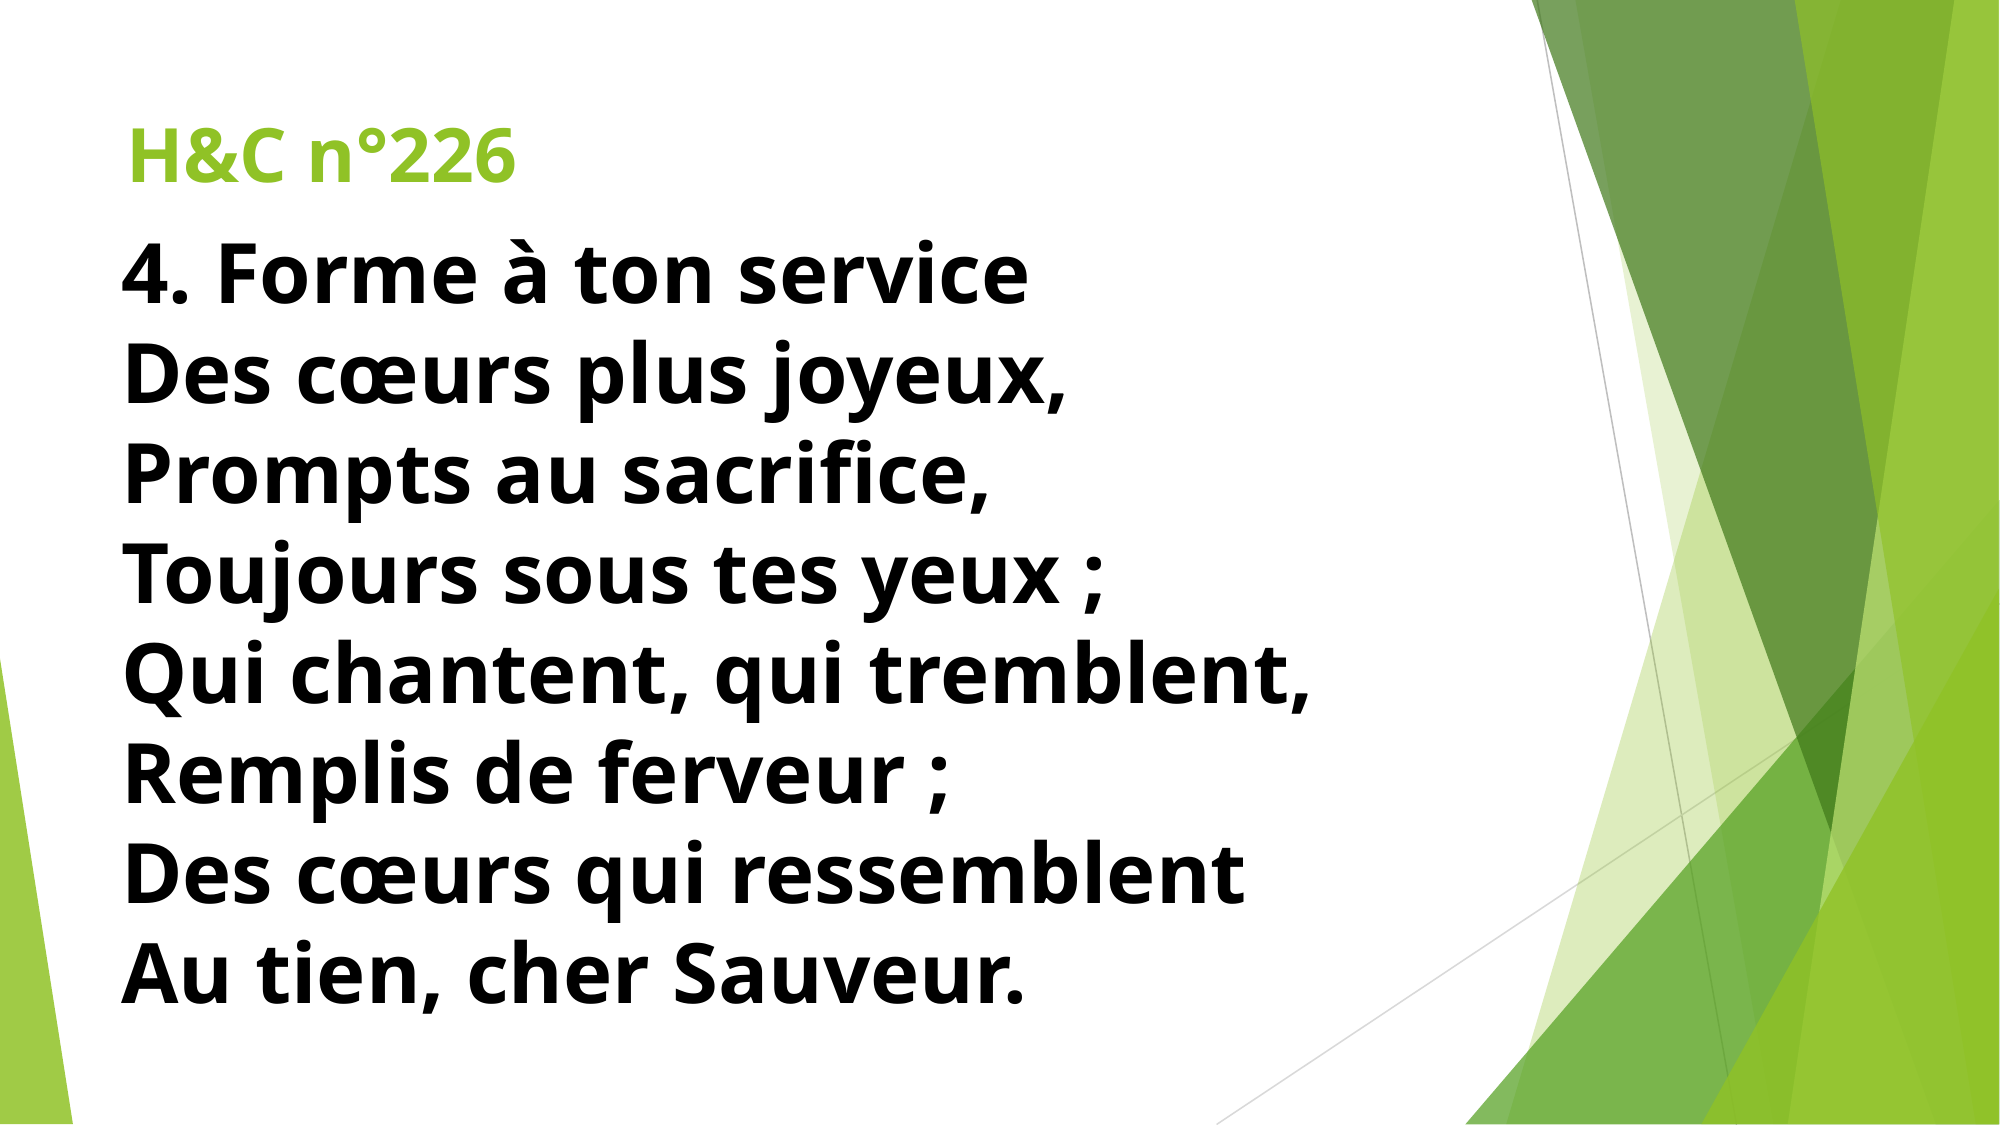

H&C n°226
4. Forme à ton service
Des cœurs plus joyeux,
Prompts au sacrifice,
Toujours sous tes yeux ;
Qui chantent, qui tremblent,
Remplis de ferveur ;
Des cœurs qui ressemblent
Au tien, cher Sauveur.